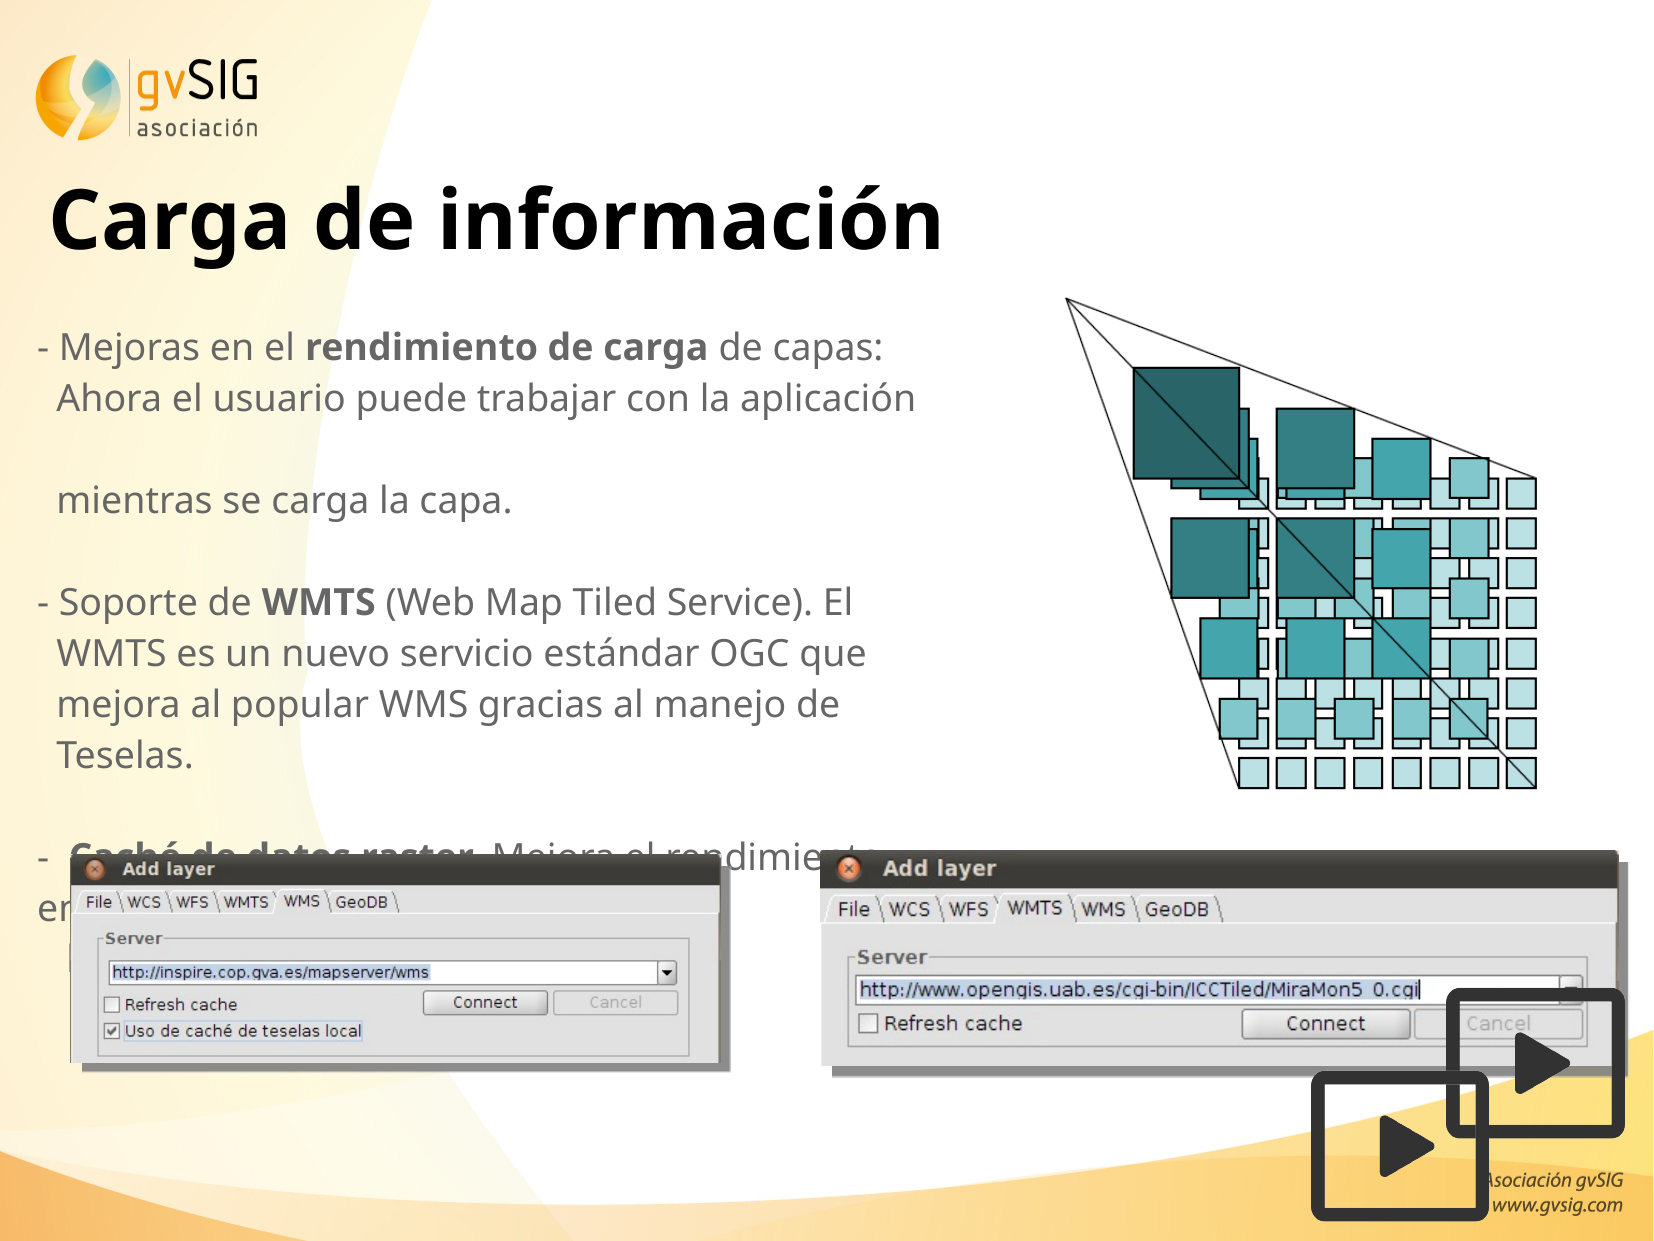

# Carga de información
- Mejoras en el rendimiento de carga de capas:
 Ahora el usuario puede trabajar con la aplicación
 mientras se carga la capa.
- Soporte de WMTS (Web Map Tiled Service). El
 WMTS es un nuevo servicio estándar OGC que
 mejora al popular WMS gracias al manejo de
 Teselas.
- Caché de datos raster. Mejora el rendimiento en
 la visualización de datos raster.